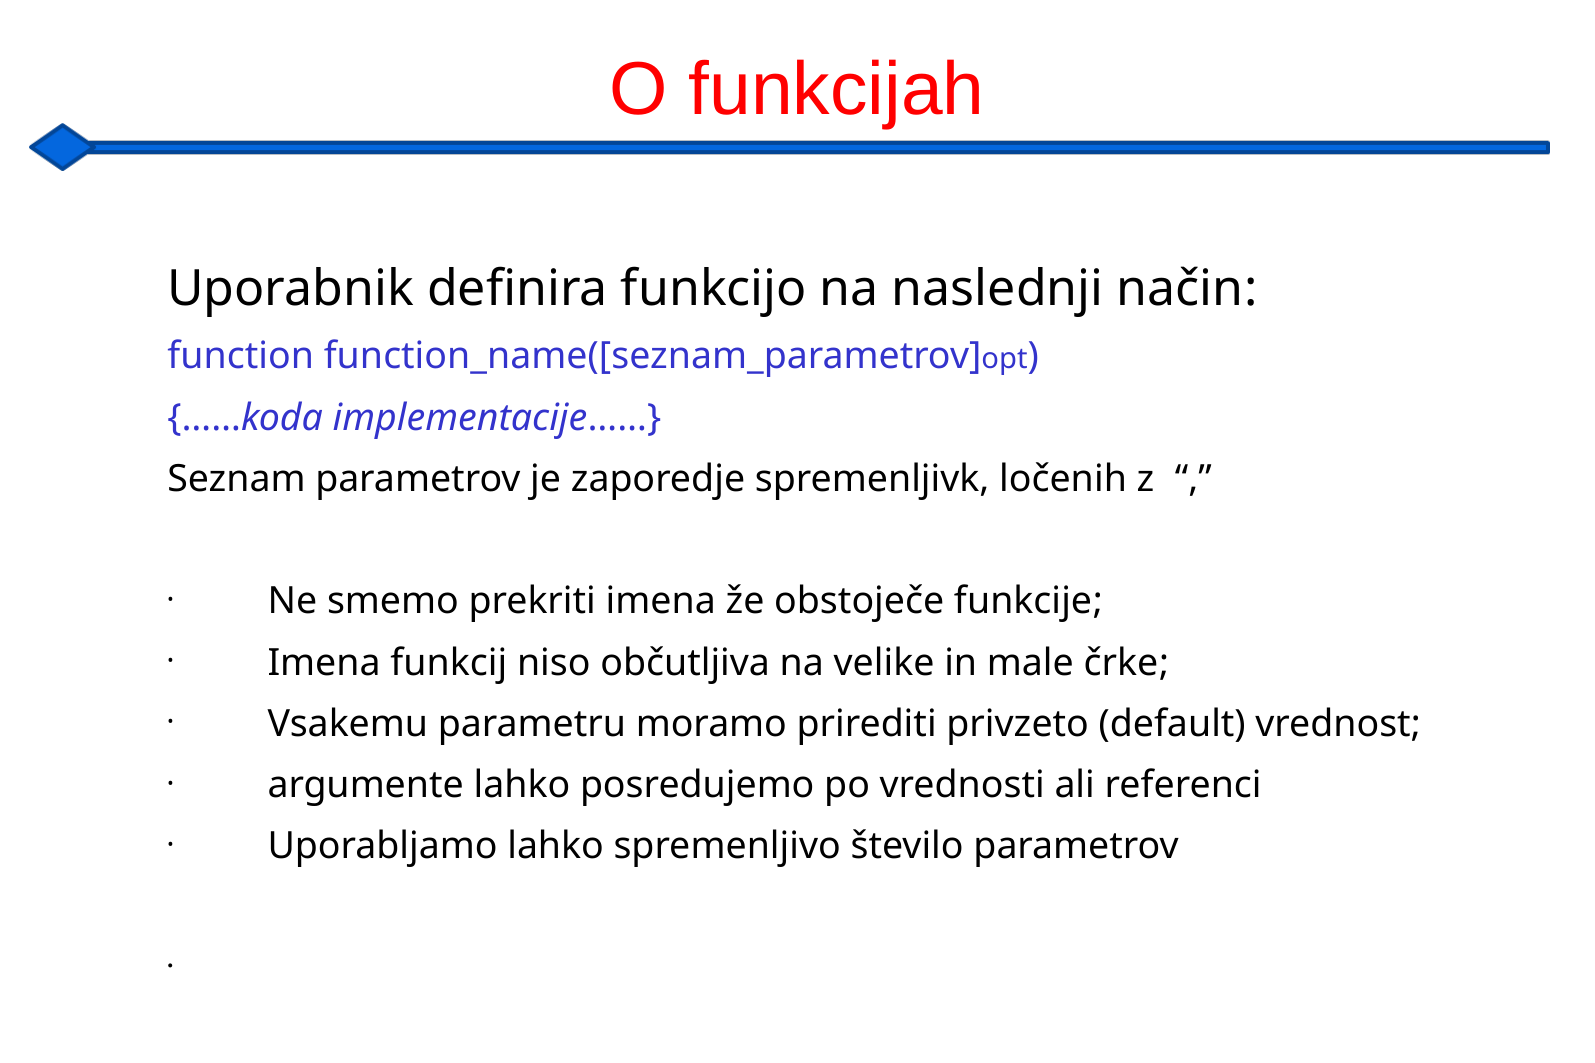

# O funkcijah
Uporabnik definira funkcijo na naslednji način:
function function_name([seznam_parametrov]opt)
{……koda implementacije……}
Seznam parametrov je zaporedje spremenljivk, ločenih z “,”
Ne smemo prekriti imena že obstoječe funkcije;
Imena funkcij niso občutljiva na velike in male črke;
Vsakemu parametru moramo prirediti privzeto (default) vrednost;
argumente lahko posredujemo po vrednosti ali referenci
Uporabljamo lahko spremenljivo število parametrov